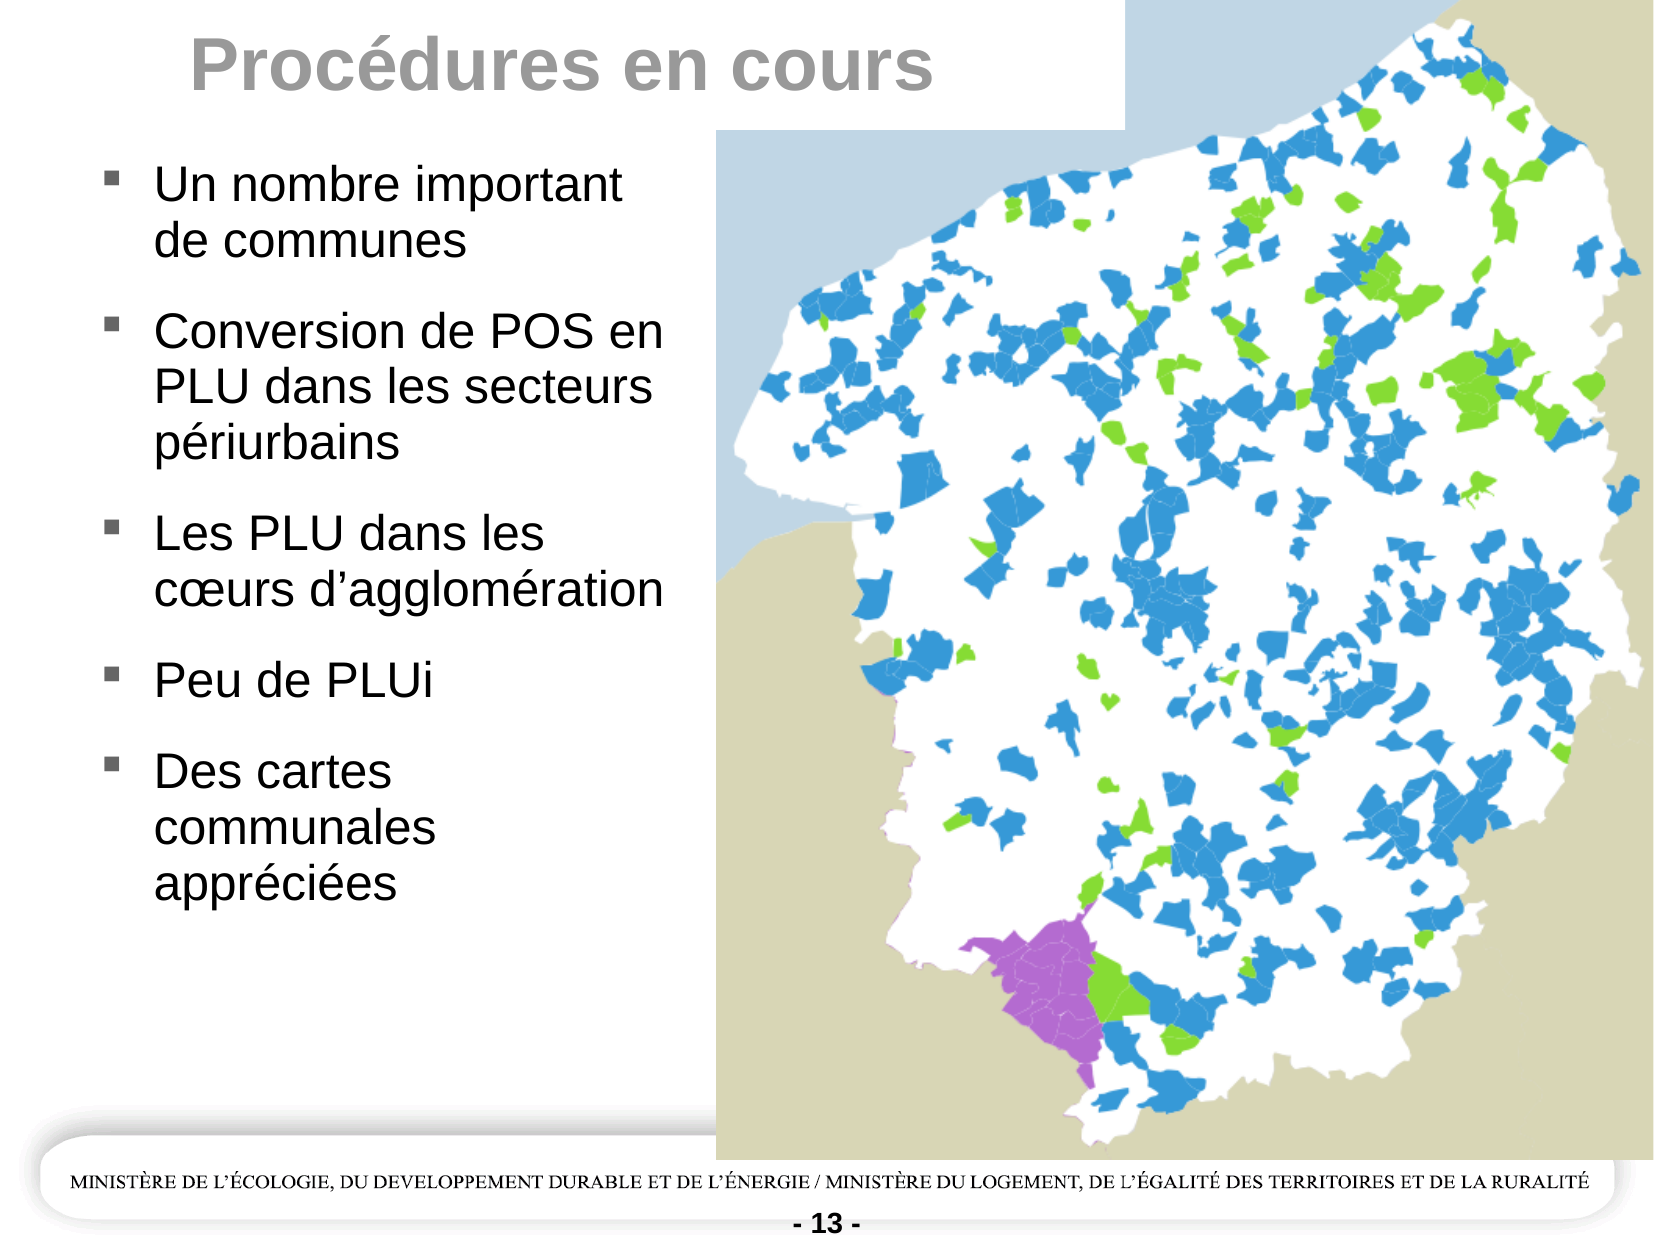

Procédures en cours
# Un nombre important de communes
Conversion de POS en PLU dans les secteurs périurbains
Les PLU dans les cœurs d’agglomération
Peu de PLUi
Des cartes communales appréciées